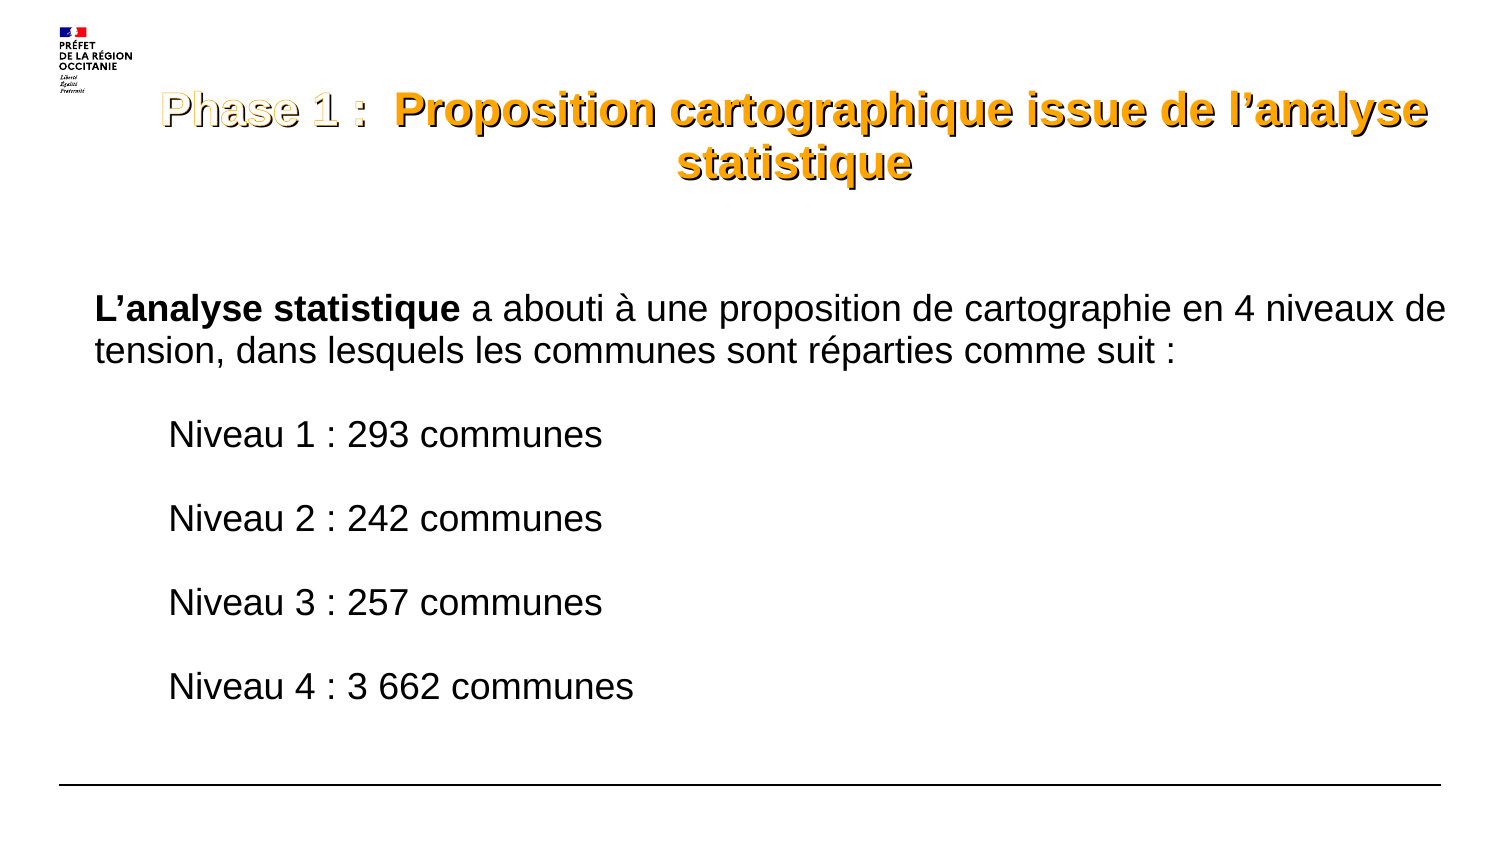

Phase 1 : Proposition cartographique issue de l’analyse statistique
# L’analyse statistique a abouti à une proposition de cartographie en 4 niveaux de tension, dans lesquels les communes sont réparties comme suit : Niveau 1 : 293 communes Niveau 2 : 242 communes Niveau 3 : 257 communes Niveau 4 : 3 662 communes